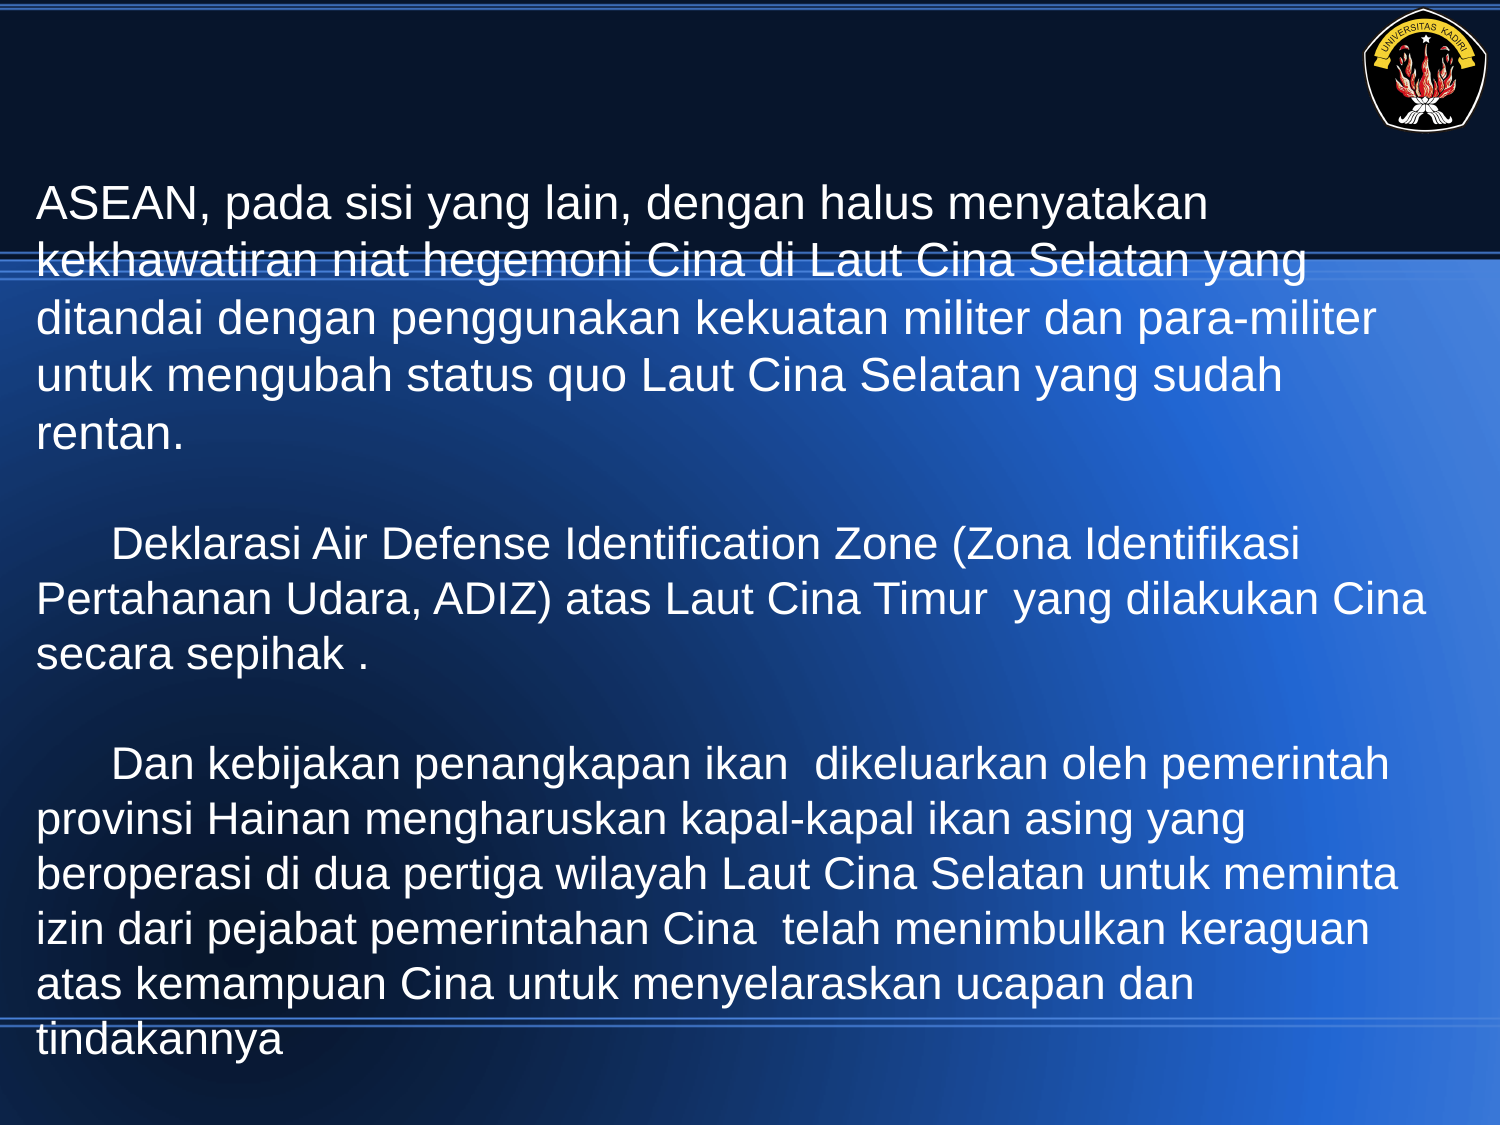

ASEAN, pada sisi yang lain, dengan halus menyatakan kekhawatiran niat hegemoni Cina di Laut Cina Selatan yang ditandai dengan penggunakan kekuatan militer dan para-militer untuk mengubah status quo Laut Cina Selatan yang sudah rentan.
	Deklarasi Air Defense Identification Zone (Zona Identifikasi Pertahanan Udara, ADIZ) atas Laut Cina Timur yang dilakukan Cina secara sepihak .
	Dan kebijakan penangkapan ikan dikeluarkan oleh pemerintah provinsi Hainan mengharuskan kapal-kapal ikan asing yang beroperasi di dua pertiga wilayah Laut Cina Selatan untuk meminta izin dari pejabat pemerintahan Cina telah menimbulkan keraguan atas kemampuan Cina untuk menyelaraskan ucapan dan tindakannya